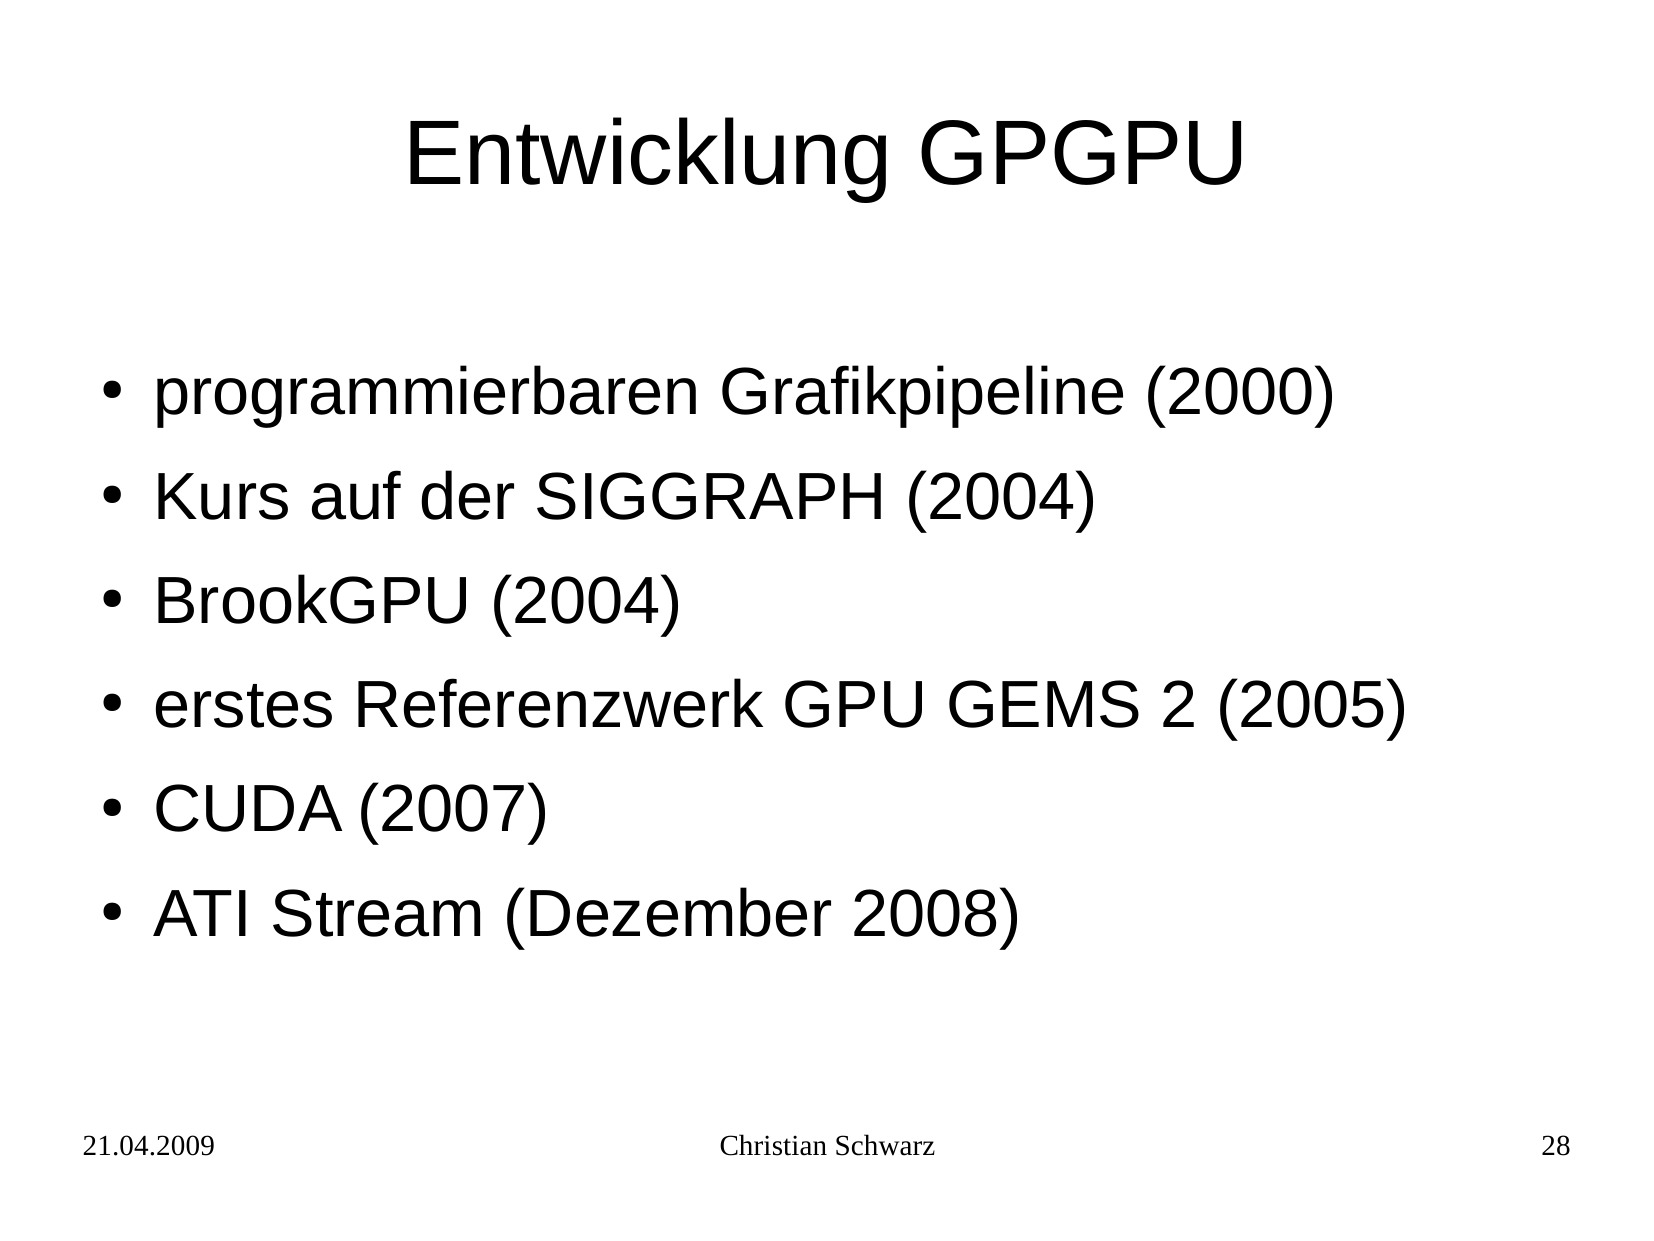

# Entwicklung GPGPU
programmierbaren Grafikpipeline (2000)
Kurs auf der SIGGRAPH (2004)
BrookGPU (2004)
erstes Referenzwerk GPU GEMS 2 (2005)
CUDA (2007)
ATI Stream (Dezember 2008)
21.04.2009
Christian Schwarz
28